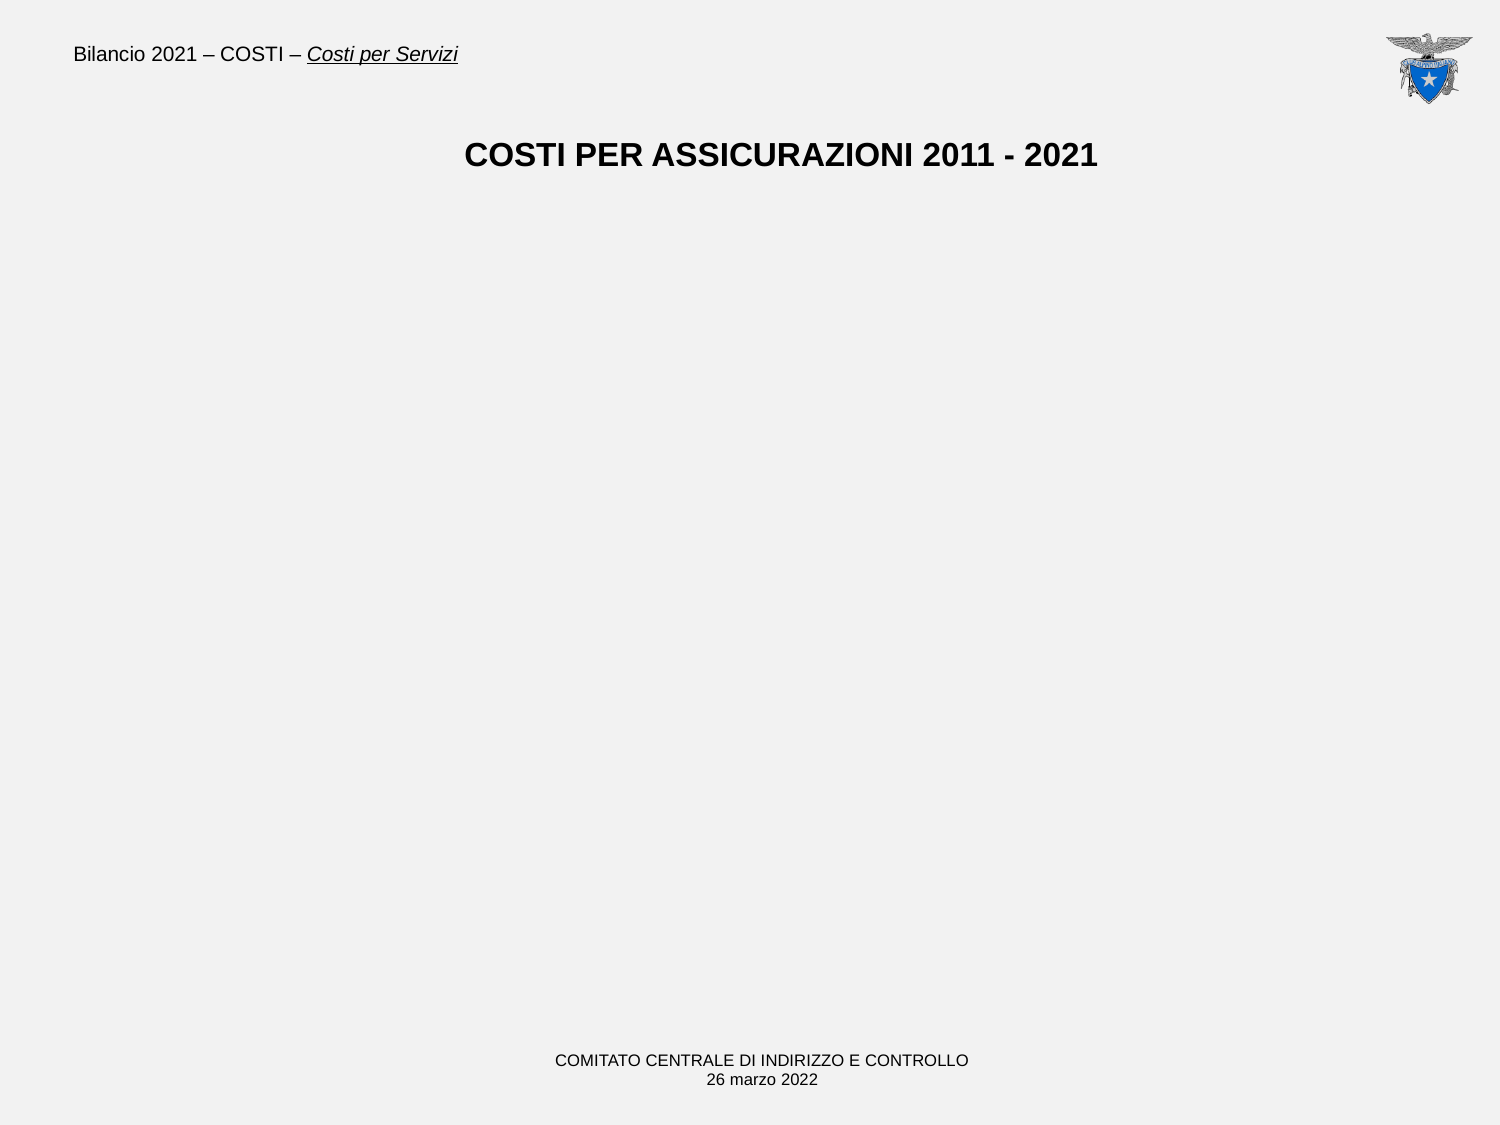

Bilancio 2021 – COSTI – Costi per Servizi
COSTI PER ASSICURAZIONI 2011 - 2021
COMITATO CENTRALE DI INDIRIZZO E CONTROLLO
26 marzo 2022